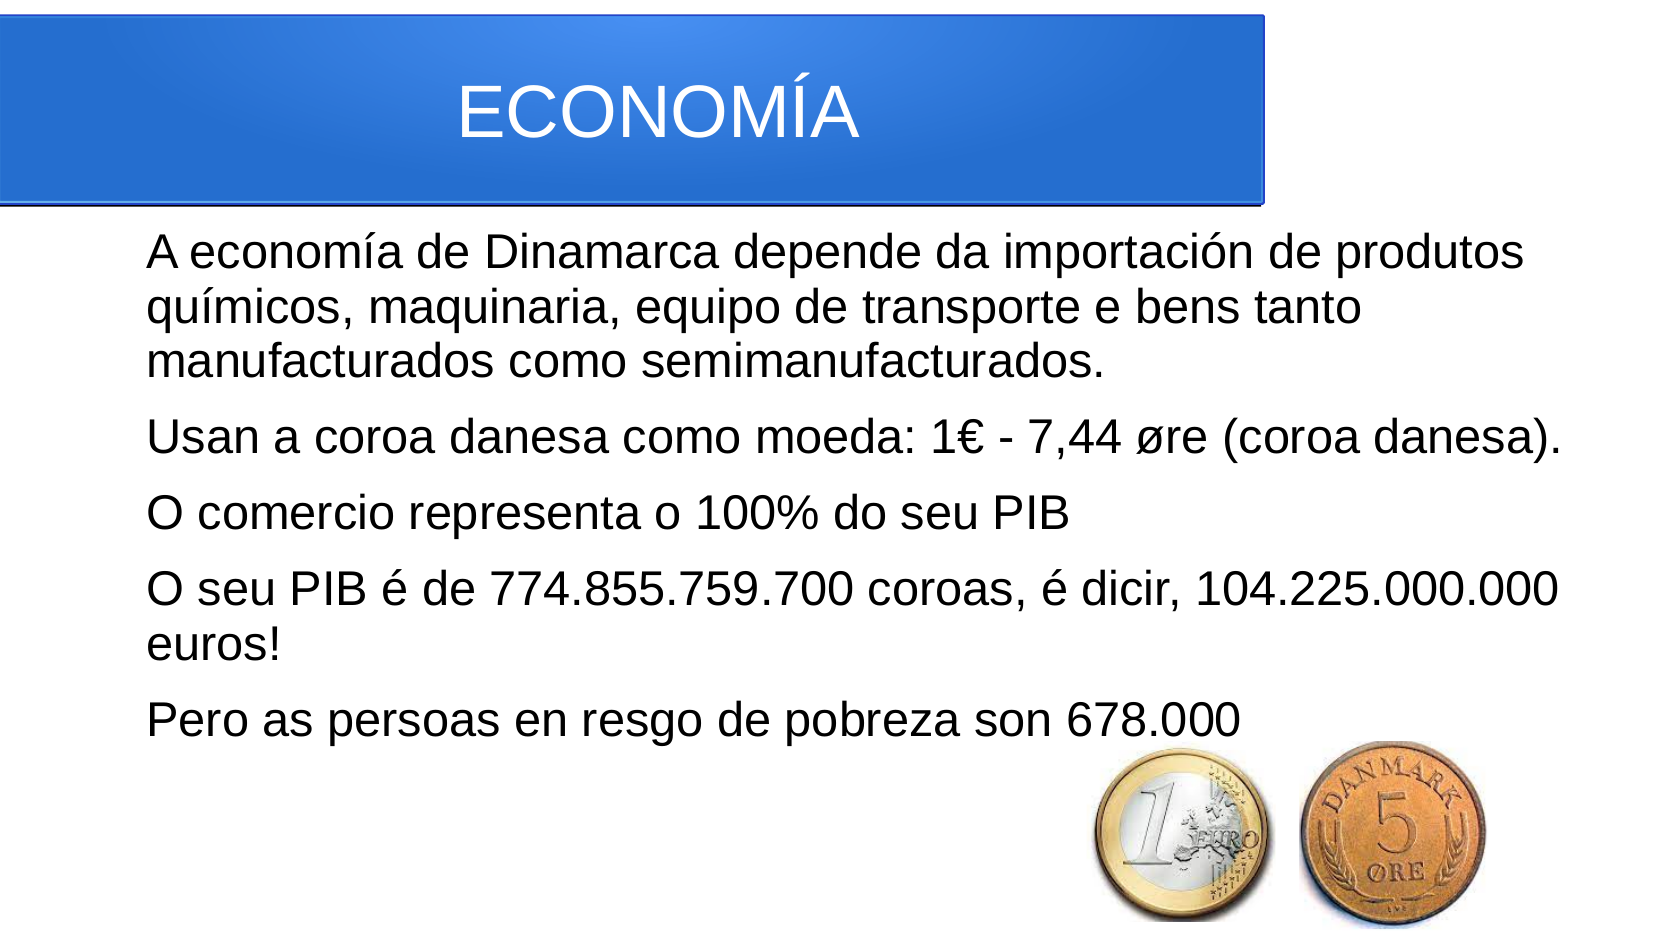

# ECONOMÍA
A economía de Dinamarca depende da importación de produtos químicos, maquinaria, equipo de transporte e bens tanto manufacturados como semimanufacturados.
Usan a coroa danesa como moeda: 1€ - 7,44 øre (coroa danesa).
O comercio representa o 100% do seu PIB
O seu PIB é de 774.855.759.700 coroas, é dicir, 104.225.000.000 euros!
Pero as persoas en resgo de pobreza son 678.000